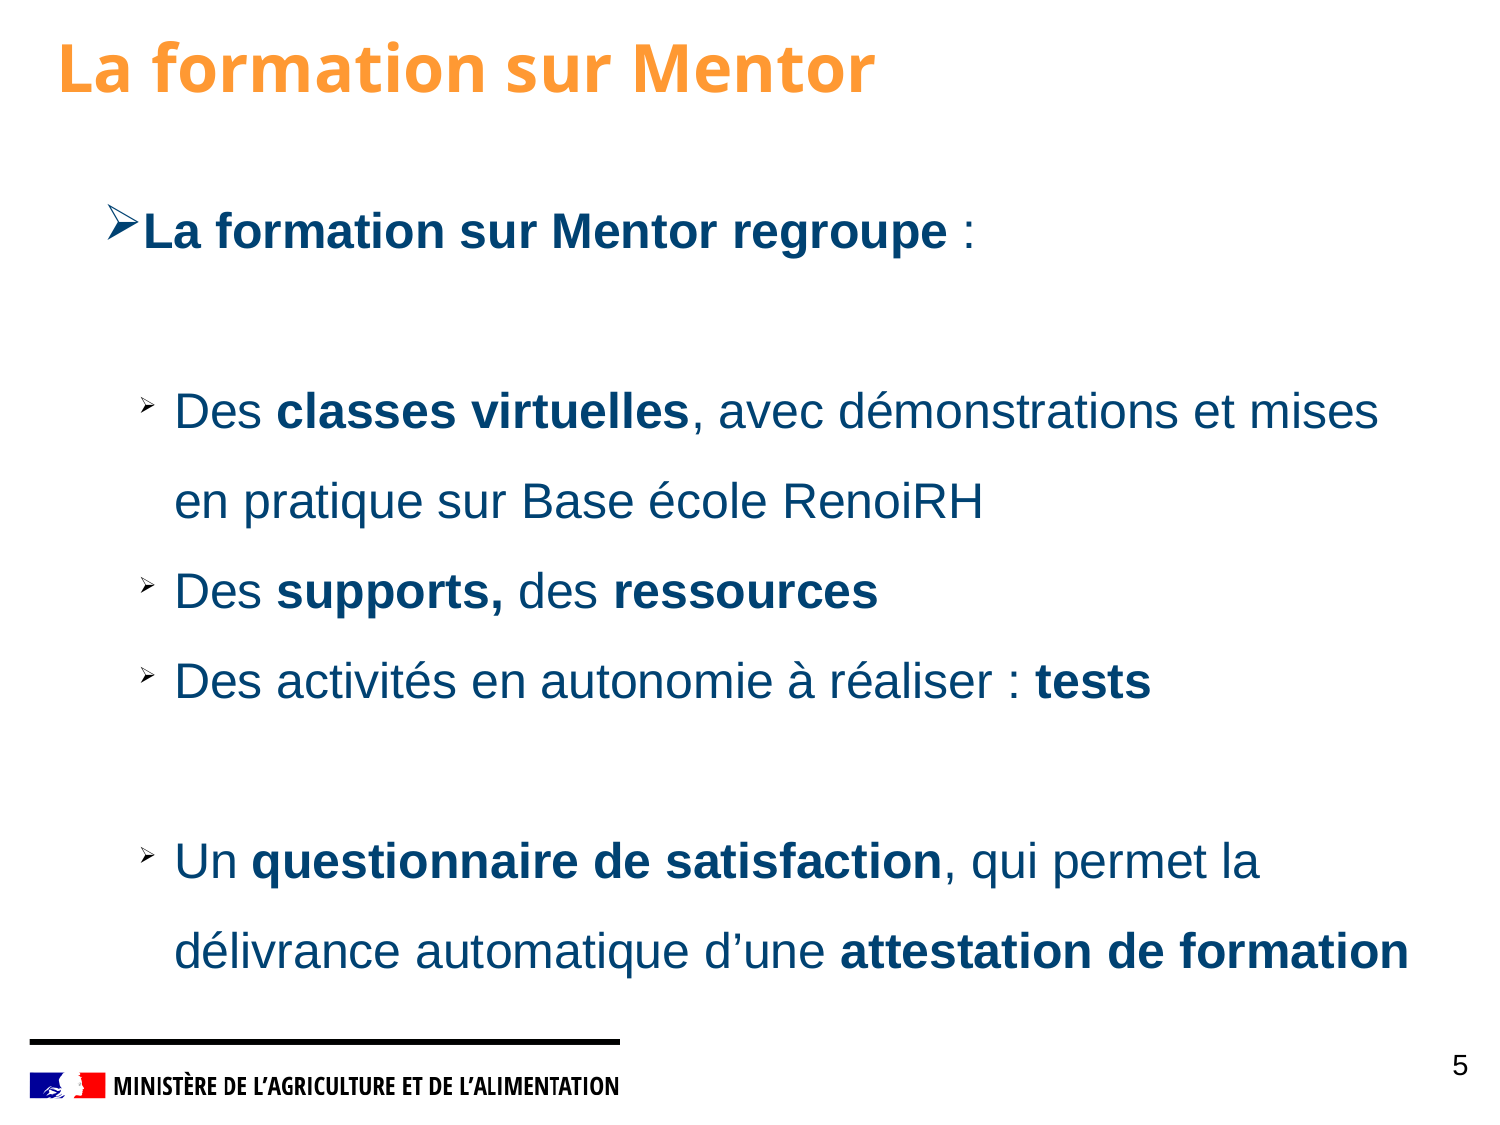

La formation sur Mentor
La formation sur Mentor regroupe :
Des classes virtuelles, avec démonstrations et mises en pratique sur Base école RenoiRH
Des supports, des ressources
Des activités en autonomie à réaliser : tests
Un questionnaire de satisfaction, qui permet la délivrance automatique d’une attestation de formation